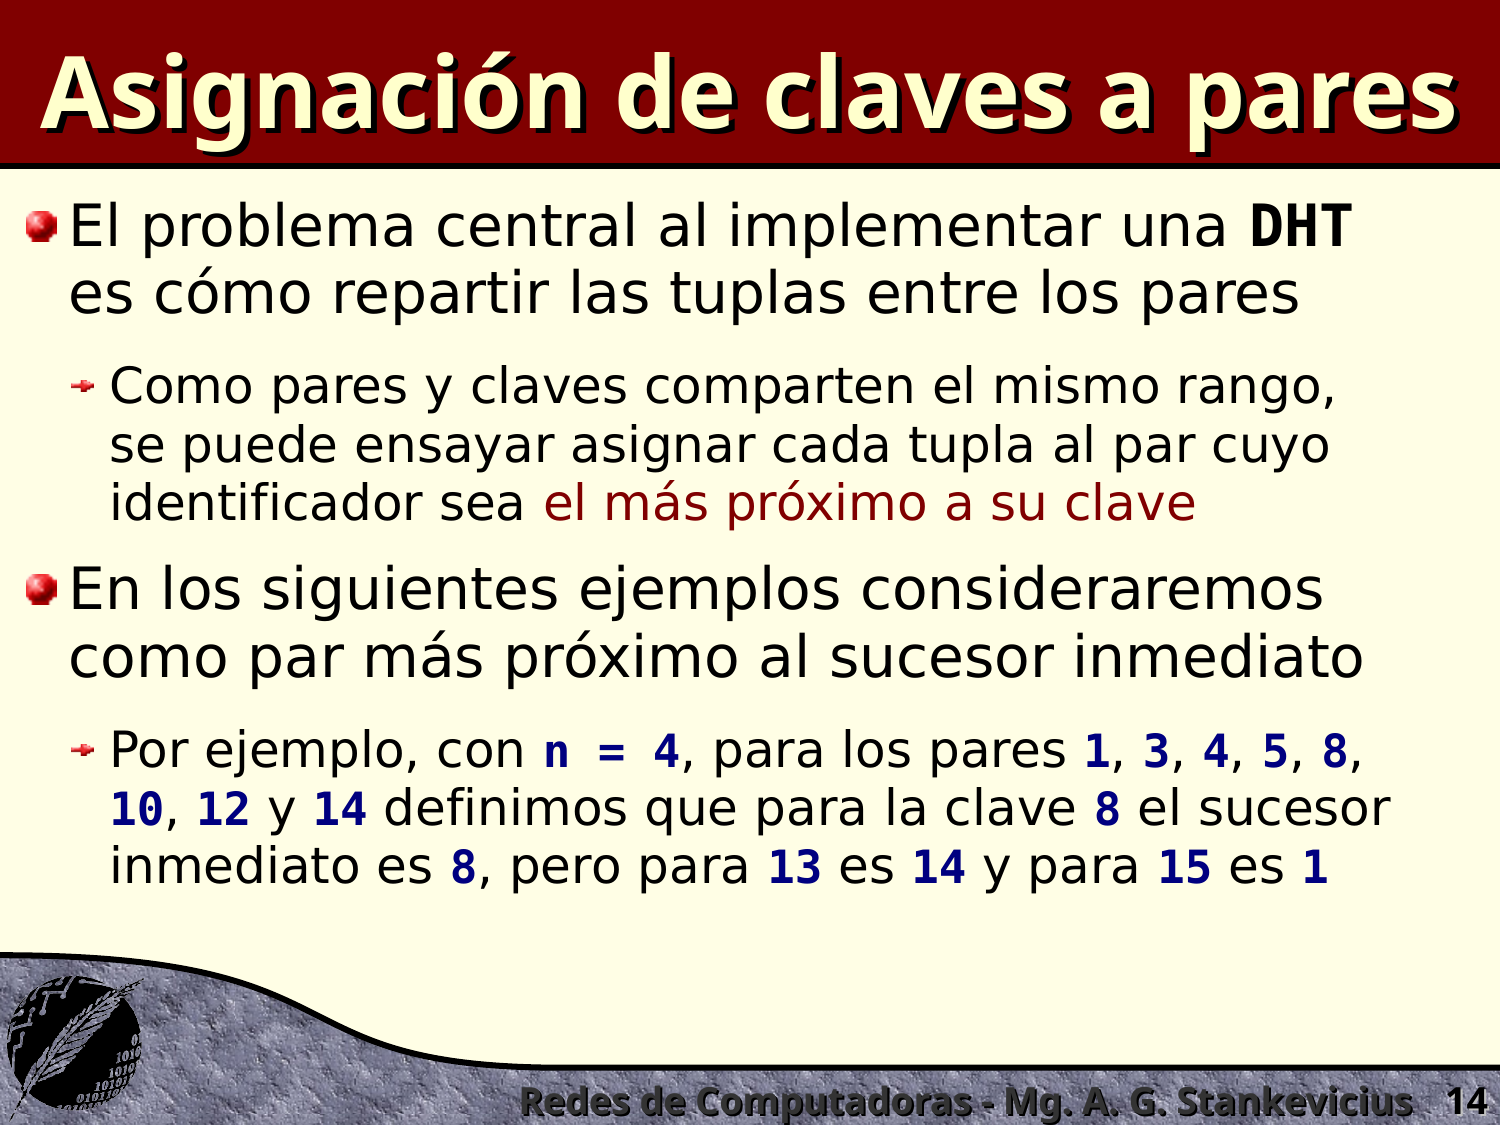

# Asignación de claves a pares
El problema central al implementar una DHT
es cómo repartir las tuplas entre los pares
Como pares y claves comparten el mismo rango,
se puede ensayar asignar cada tupla al par cuyo identificador sea el más próximo a su clave
En los siguientes ejemplos consideraremos como par más próximo al sucesor inmediato
Por ejemplo, con n = 4, para los pares 1, 3, 4, 5, 8,
10, 12 y 14 definimos que para la clave 8 el sucesor inmediato es 8, pero para 13 es 14 y para 15 es 1
14